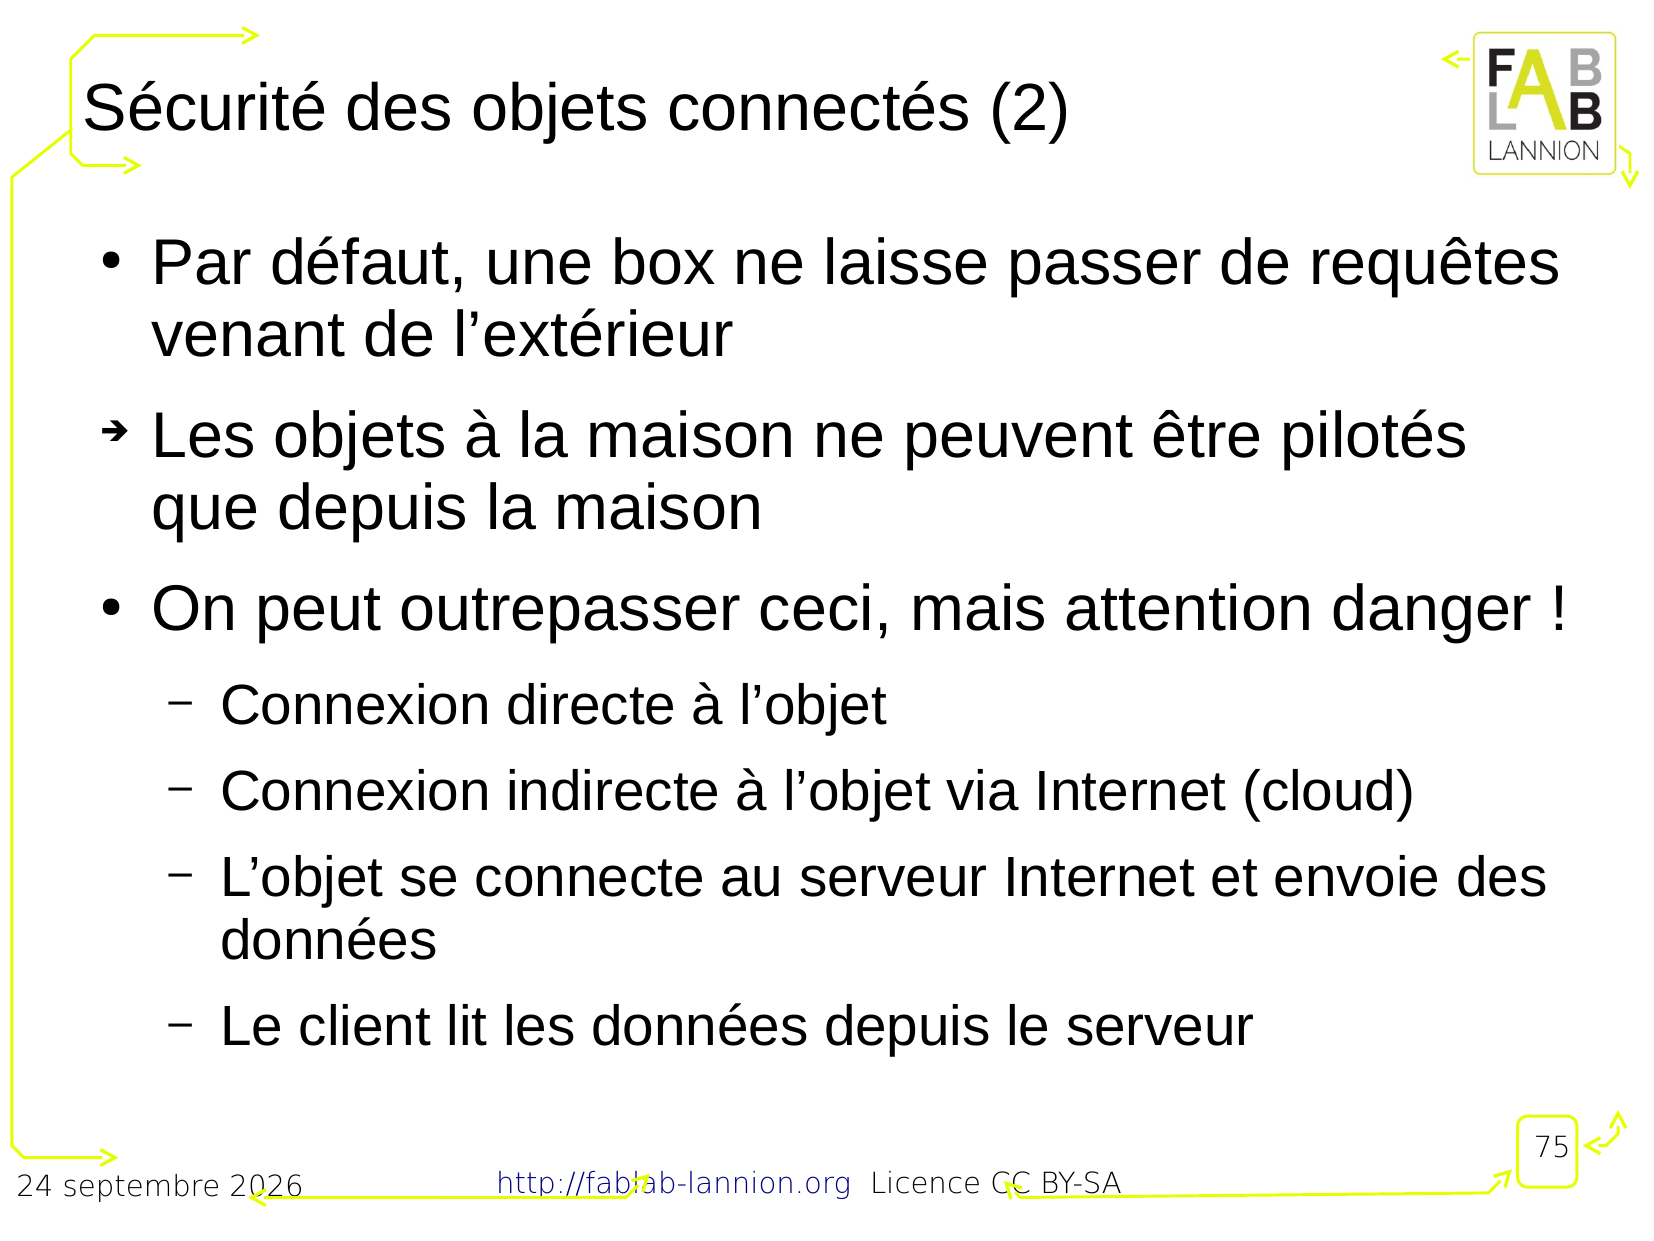

# Sécurité des objets connectés (2)
Par défaut, une box ne laisse passer de requêtes venant de l’extérieur
Les objets à la maison ne peuvent être pilotés que depuis la maison
On peut outrepasser ceci, mais attention danger !
Connexion directe à l’objet
Connexion indirecte à l’objet via Internet (cloud)
L’objet se connecte au serveur Internet et envoie des données
Le client lit les données depuis le serveur
75